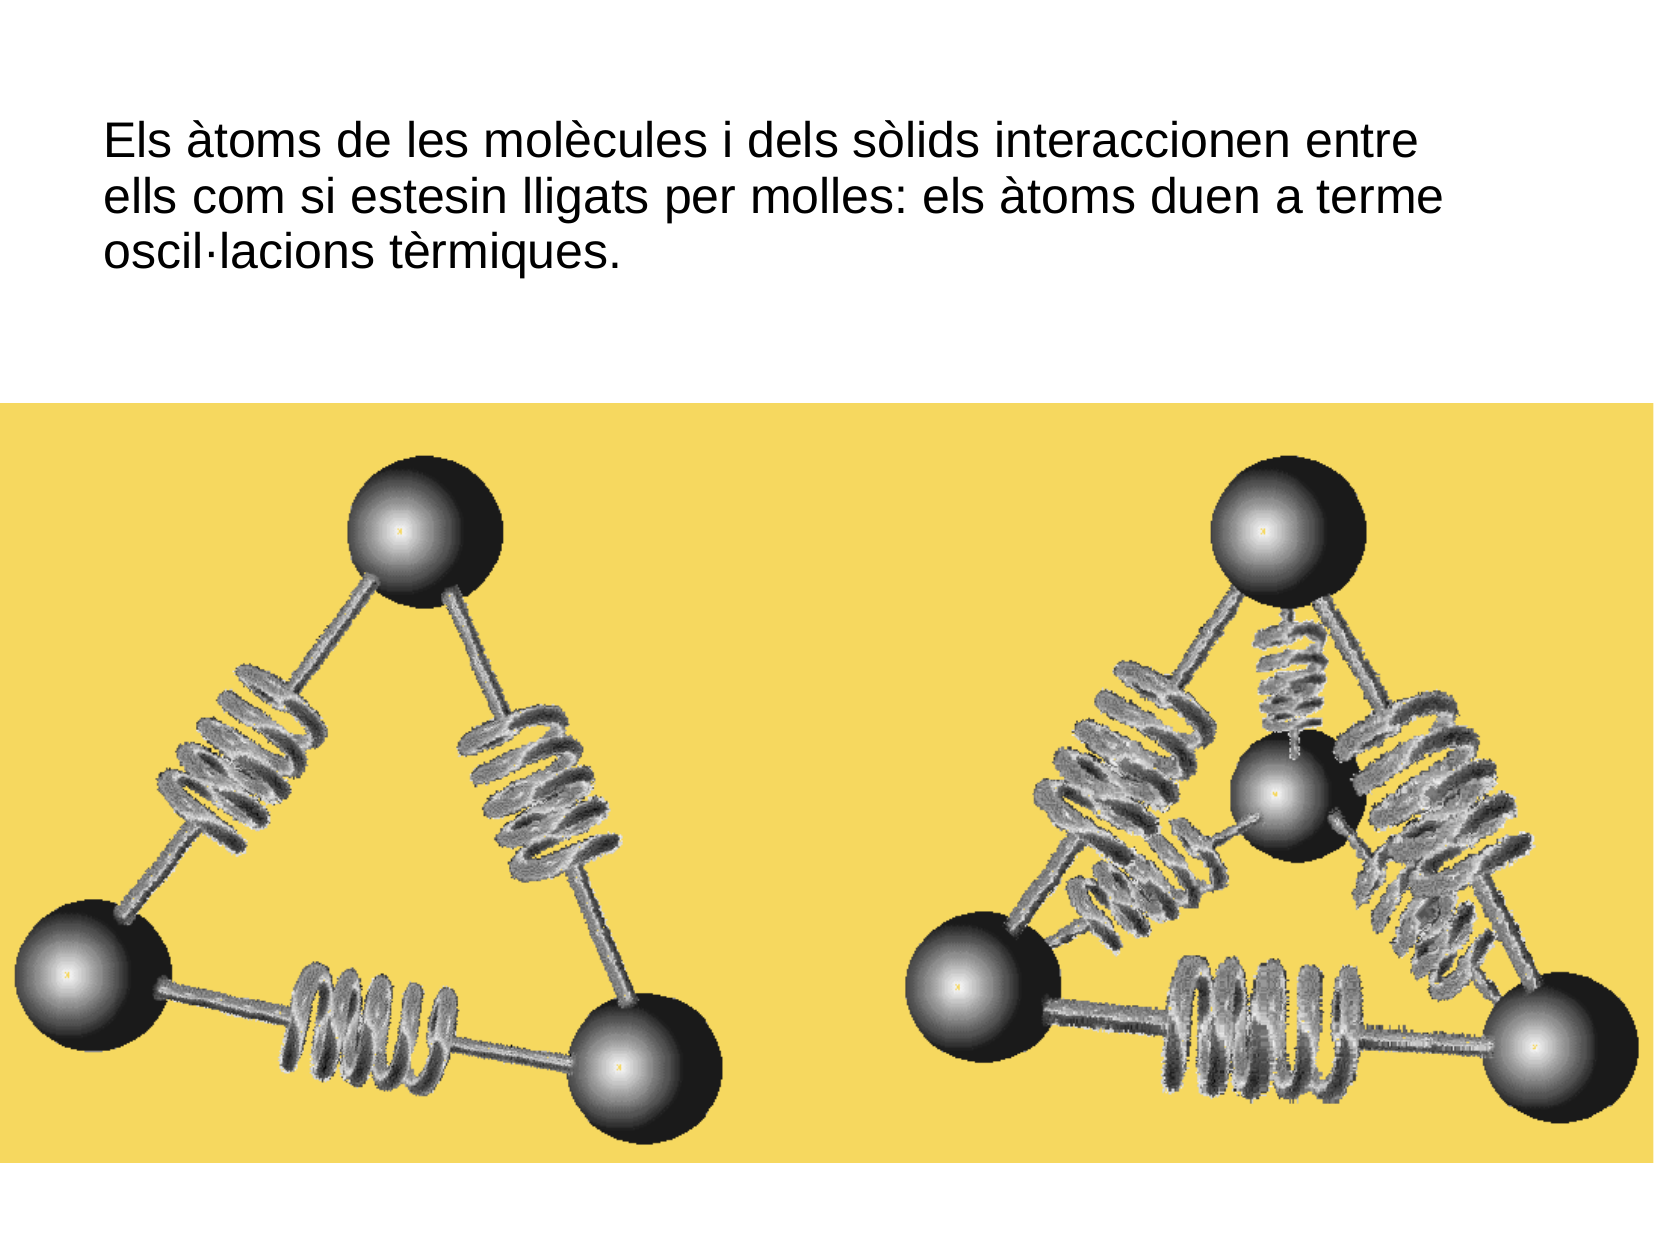

Els àtoms de les molècules i dels sòlids interaccionen entre ells com si estesin lligats per molles: els àtoms duen a terme oscil·lacions tèrmiques.
21